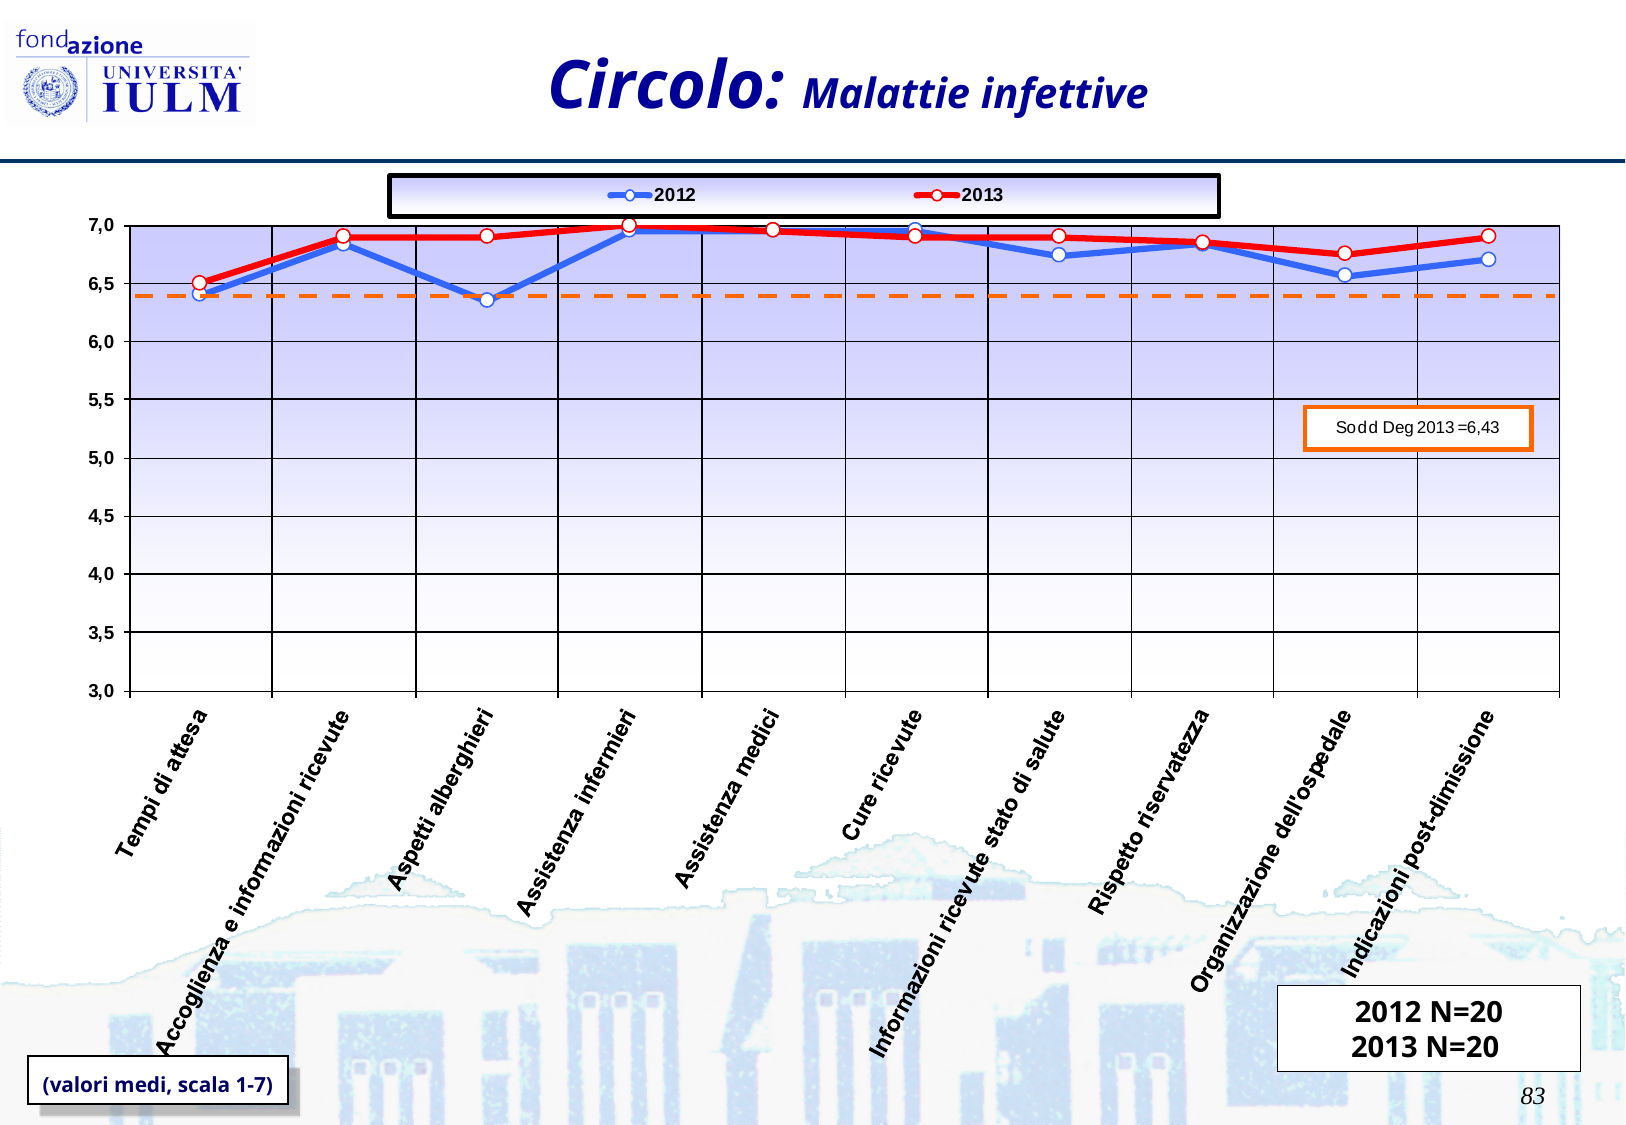

Circolo: Malattie infettive
2012 N=20
2013 N=20
(valori medi, scala 1-7)